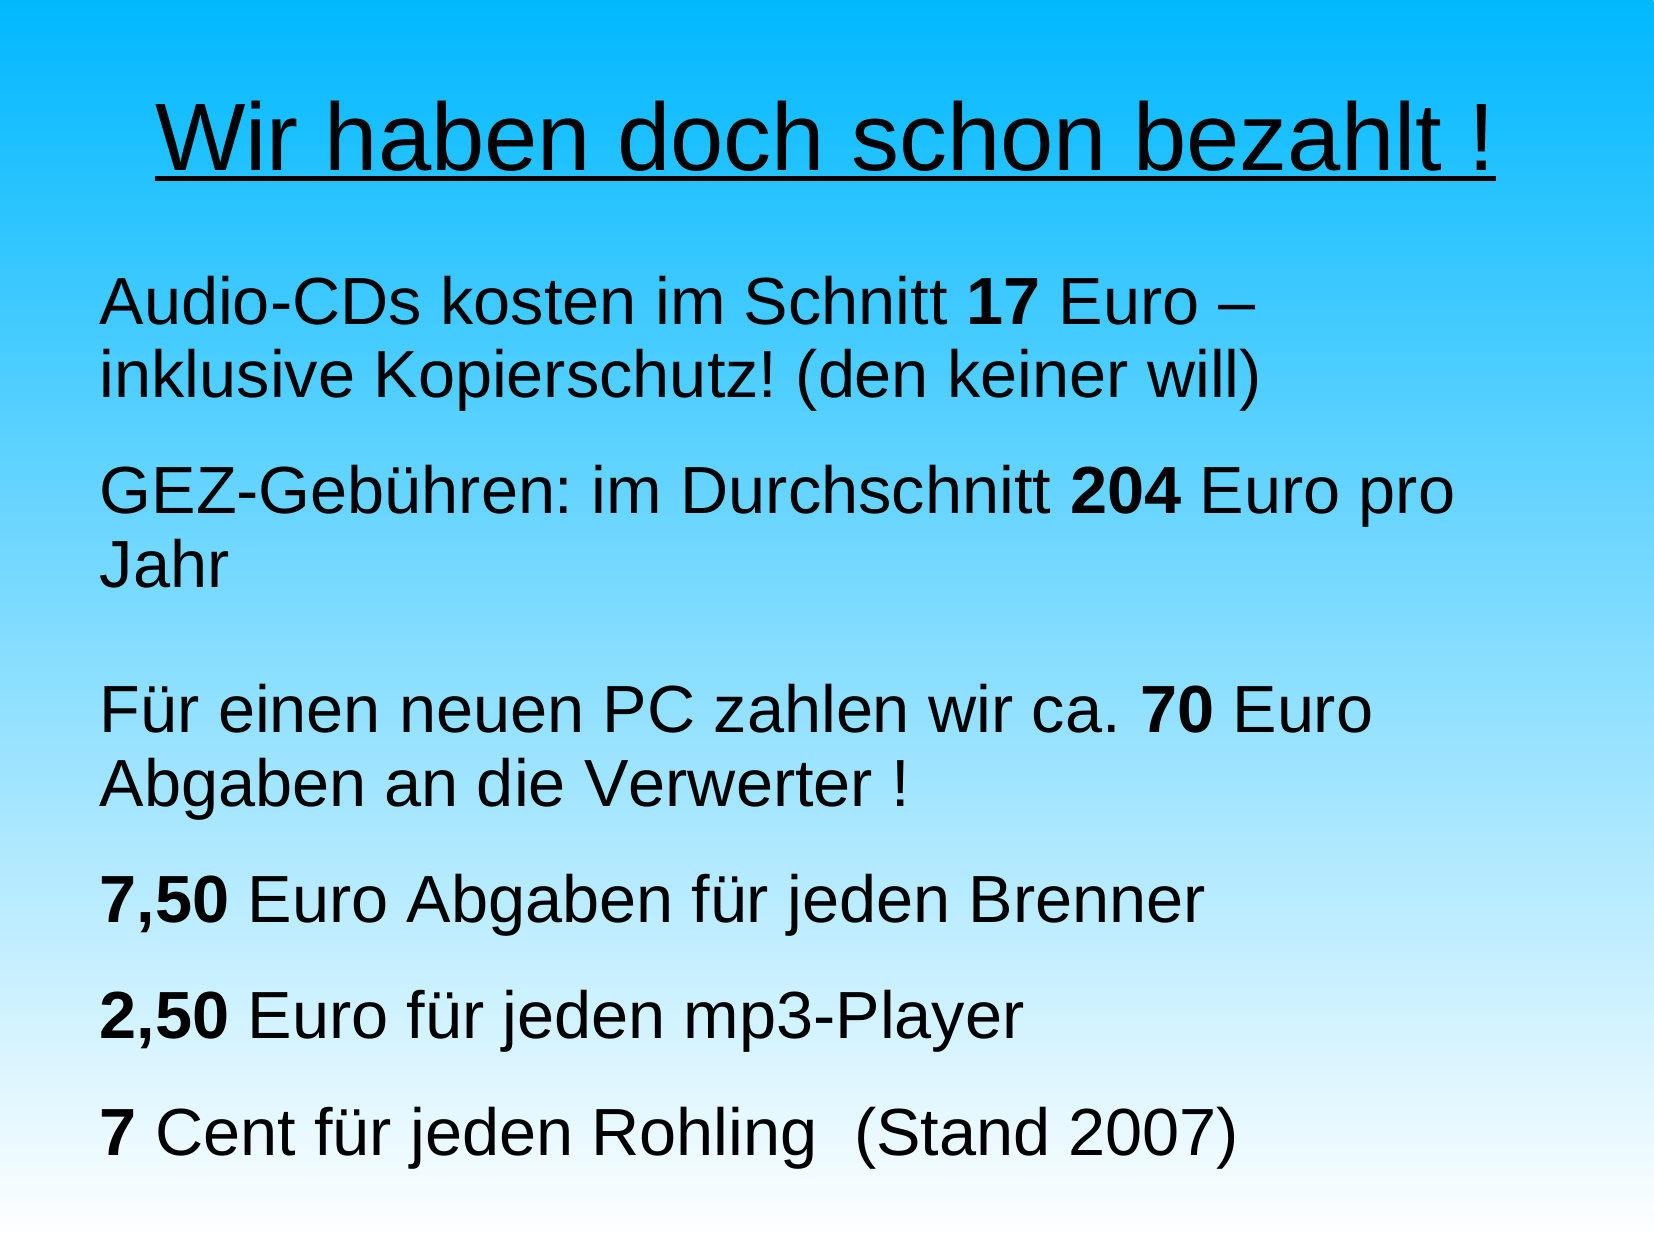

# Wir haben doch schon bezahlt !
Audio-CDs kosten im Schnitt 17 Euro –
inklusive Kopierschutz! (den keiner will)
GEZ-Gebühren: im Durchschnitt 204 Euro pro
Jahr
Für einen neuen PC zahlen wir ca. 70 Euro
Abgaben an die Verwerter !
7,50 Euro Abgaben für jeden Brenner
2,50 Euro für jeden mp3-Player
7 Cent für jeden Rohling (Stand 2007)